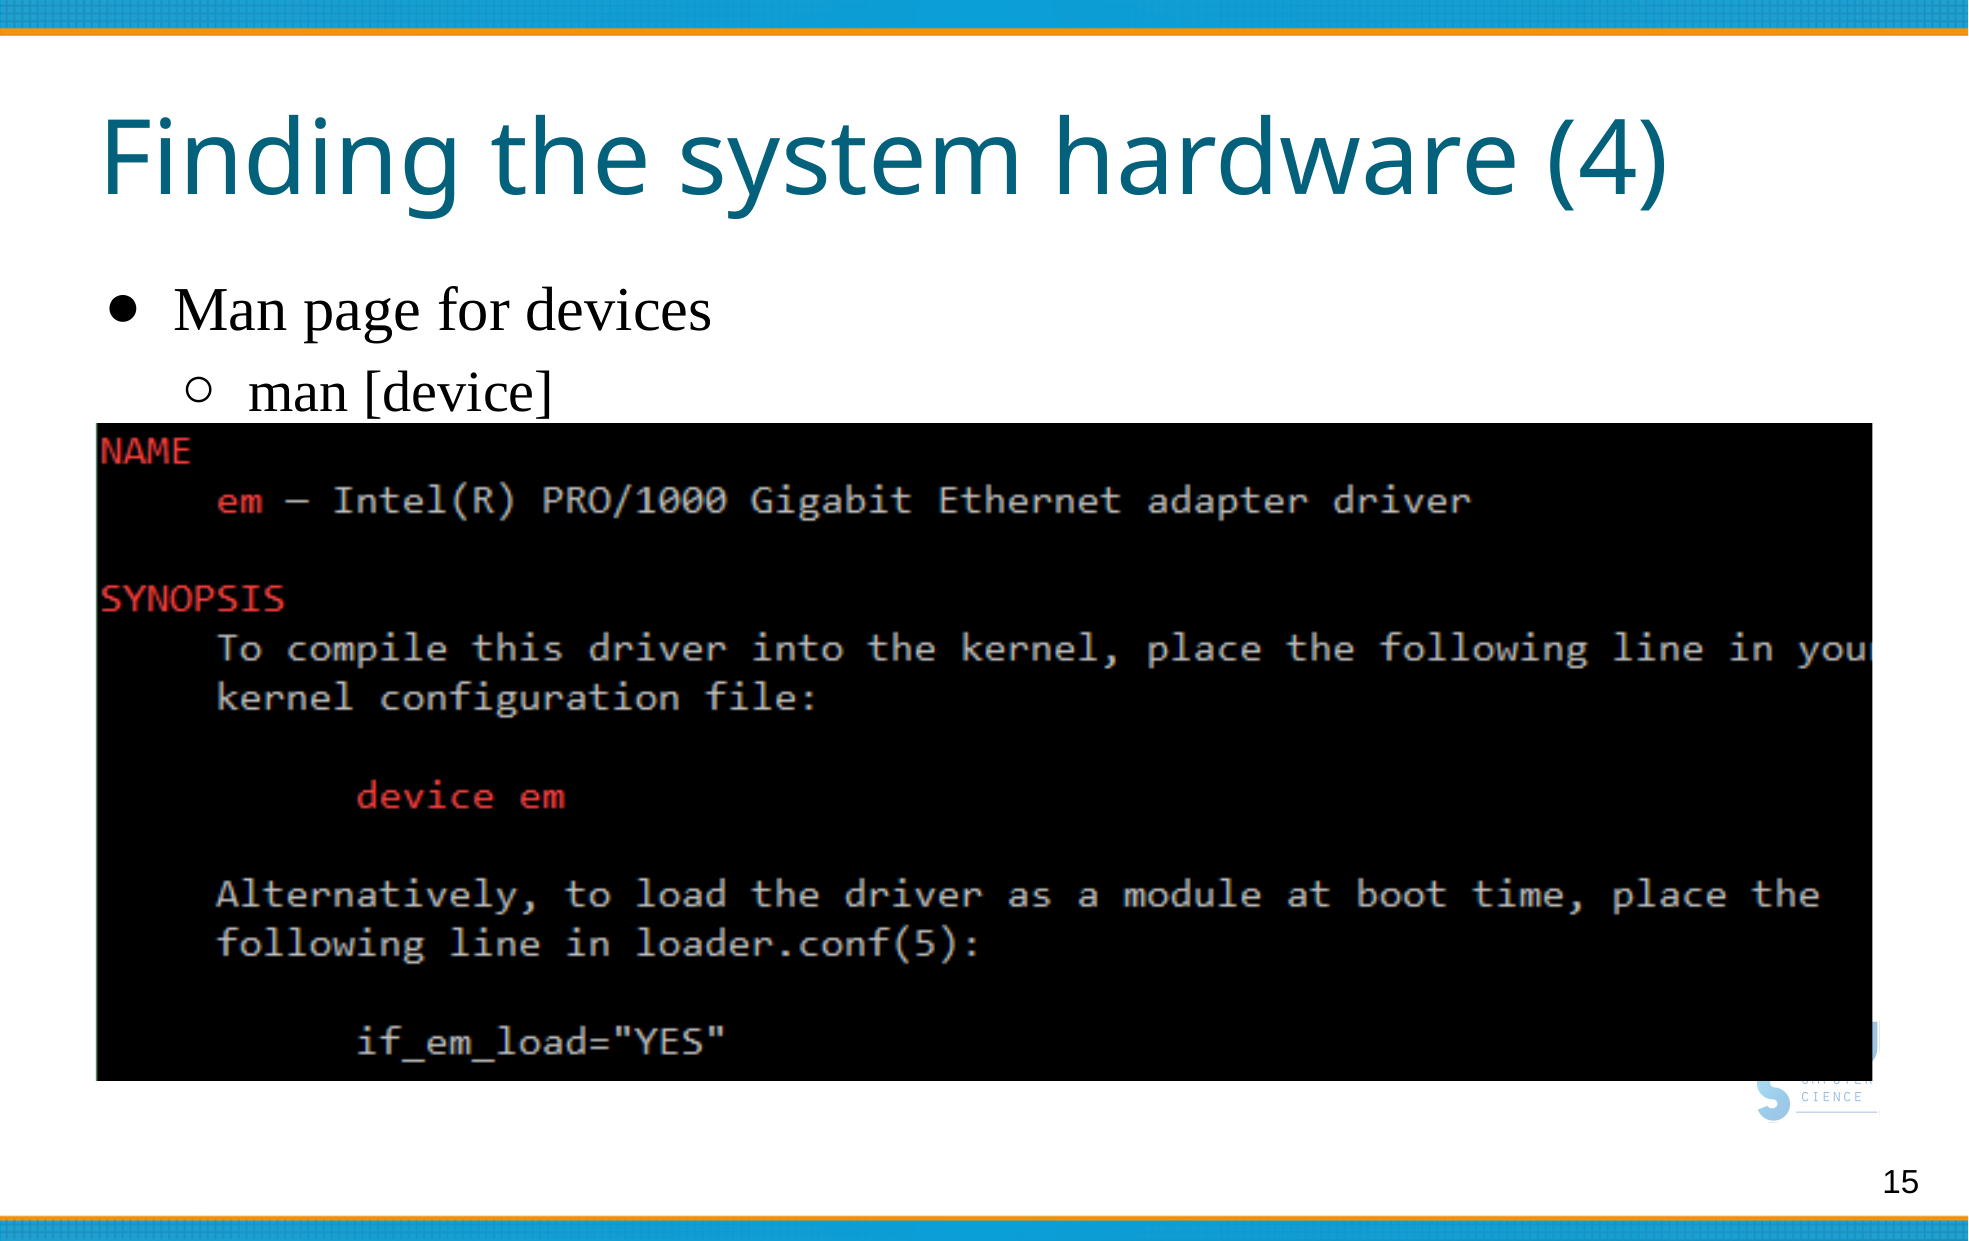

# Finding the system hardware (4)
Man page for devices
man [device]